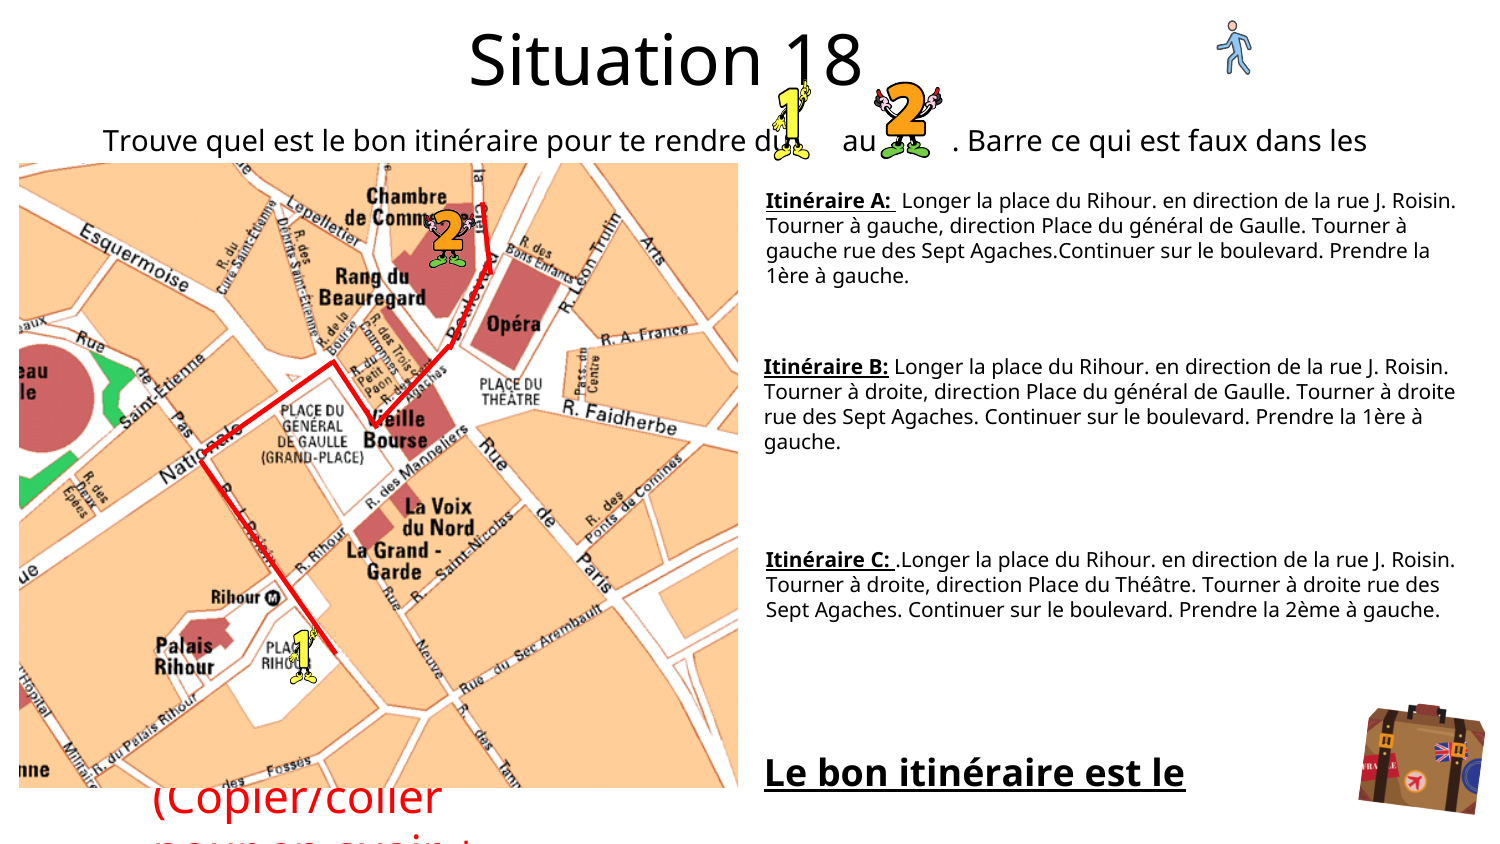

Situation 18
Trouve quel est le bon itinéraire pour te rendre du au . Barre ce qui est faux dans les autres.
Itinéraire A: Longer la place du Rihour. en direction de la rue J. Roisin. Tourner à gauche, direction Place du général de Gaulle. Tourner à gauche rue des Sept Agaches.Continuer sur le boulevard. Prendre la 1ère à gauche.
copier/coller votre plan et y remettre les numéros 1 et 2.
Utilisez ensuite les traits ci-dessus pour tracer votre itinéraire (Copier/coller pour en avoir + ou supprimer le surplus)
Itinéraire B: Longer la place du Rihour. en direction de la rue J. Roisin. Tourner à droite, direction Place du général de Gaulle. Tourner à droite rue des Sept Agaches. Continuer sur le boulevard. Prendre la 1ère à gauche.
Itinéraire C: .Longer la place du Rihour. en direction de la rue J. Roisin. Tourner à droite, direction Place du Théâtre. Tourner à droite rue des Sept Agaches. Continuer sur le boulevard. Prendre la 2ème à gauche.
Le bon itinéraire est le